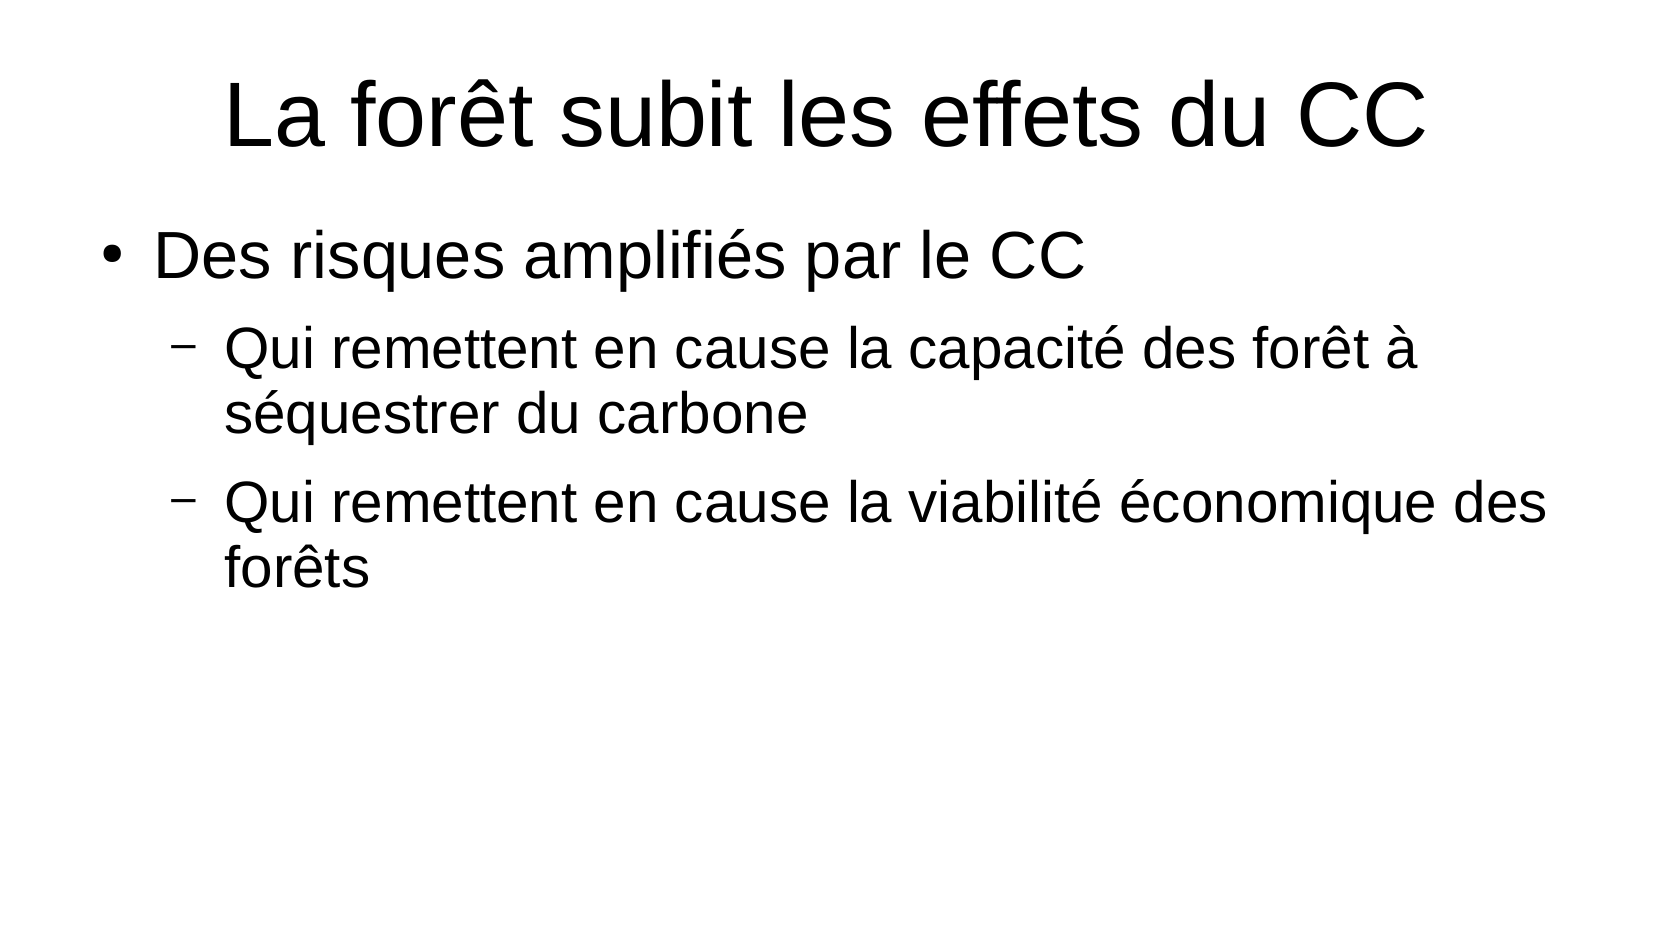

# La forêt subit les effets du CC
Des risques amplifiés par le CC
Qui remettent en cause la capacité des forêt à séquestrer du carbone
Qui remettent en cause la viabilité économique des forêts